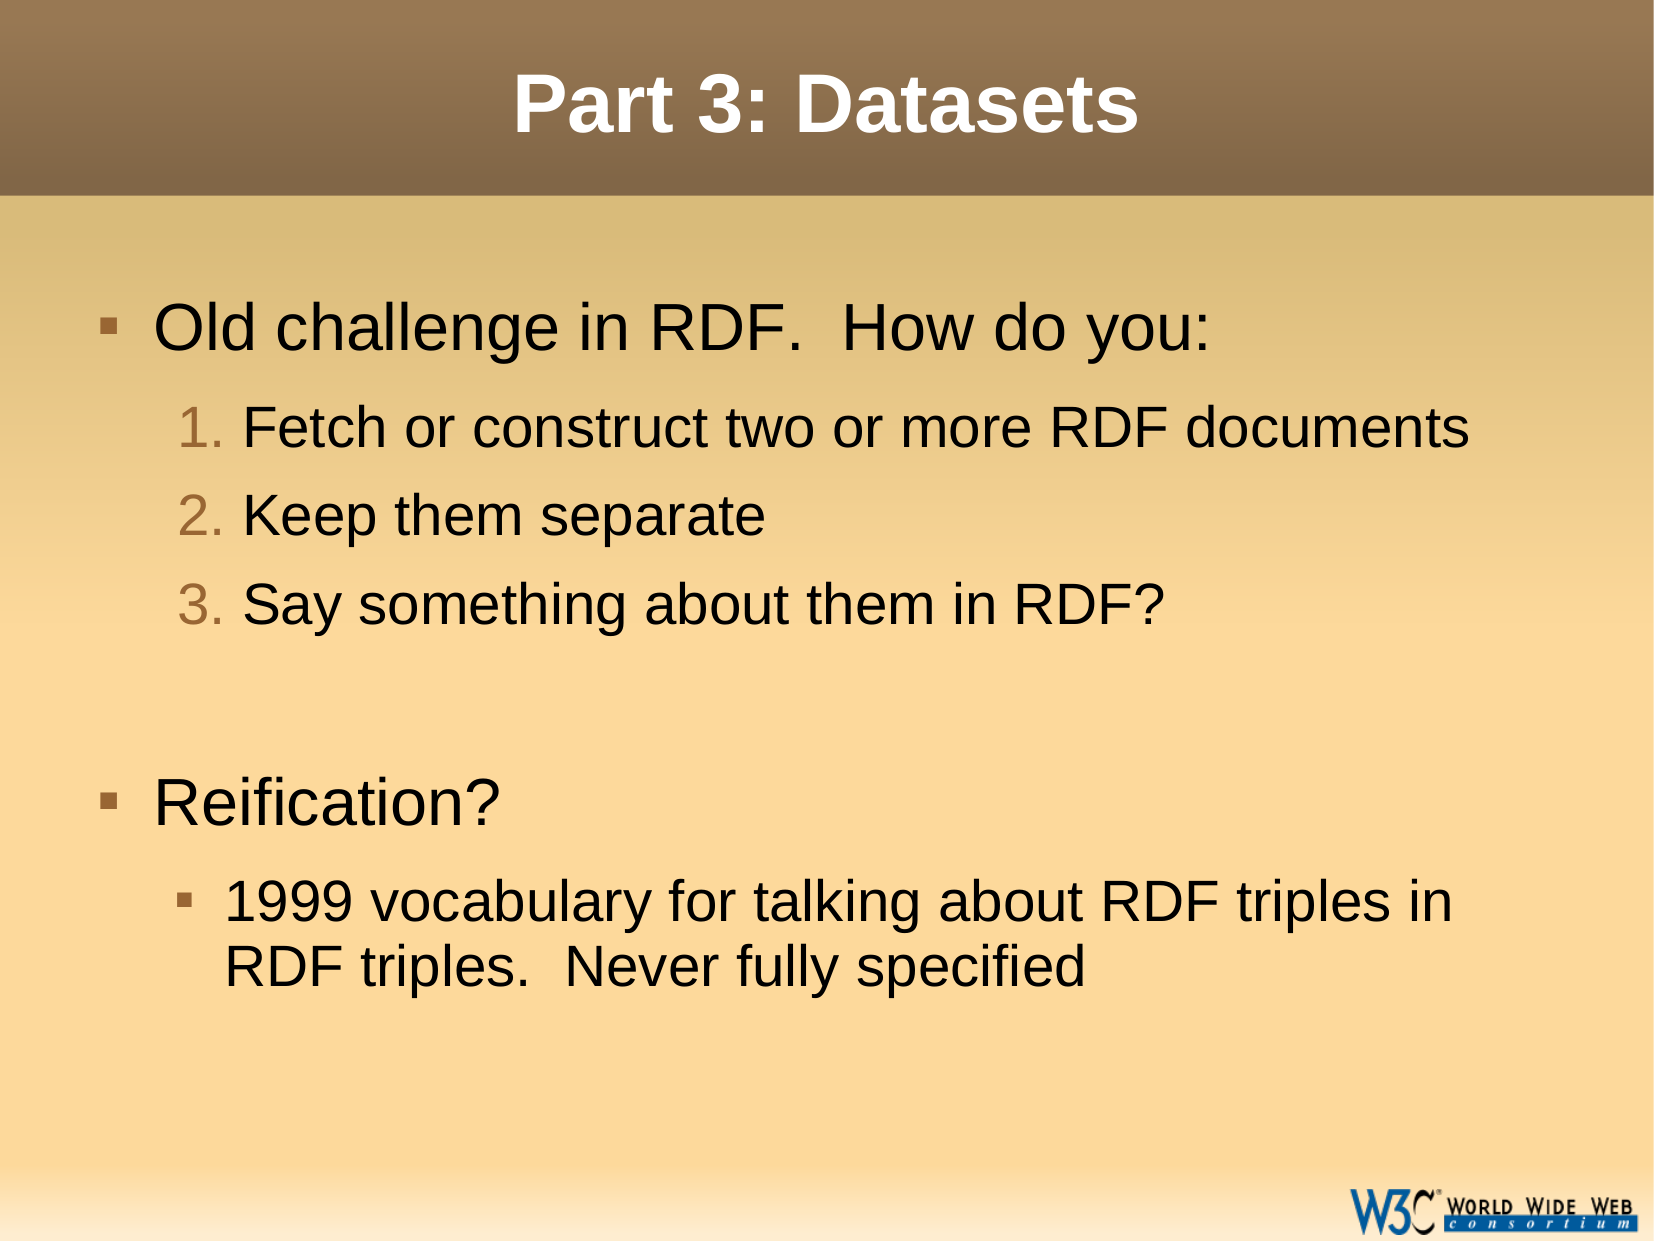

# Part 3: Datasets
Old challenge in RDF. How do you:
 Fetch or construct two or more RDF documents
 Keep them separate
 Say something about them in RDF?
Reification?
1999 vocabulary for talking about RDF triples in RDF triples. Never fully specified